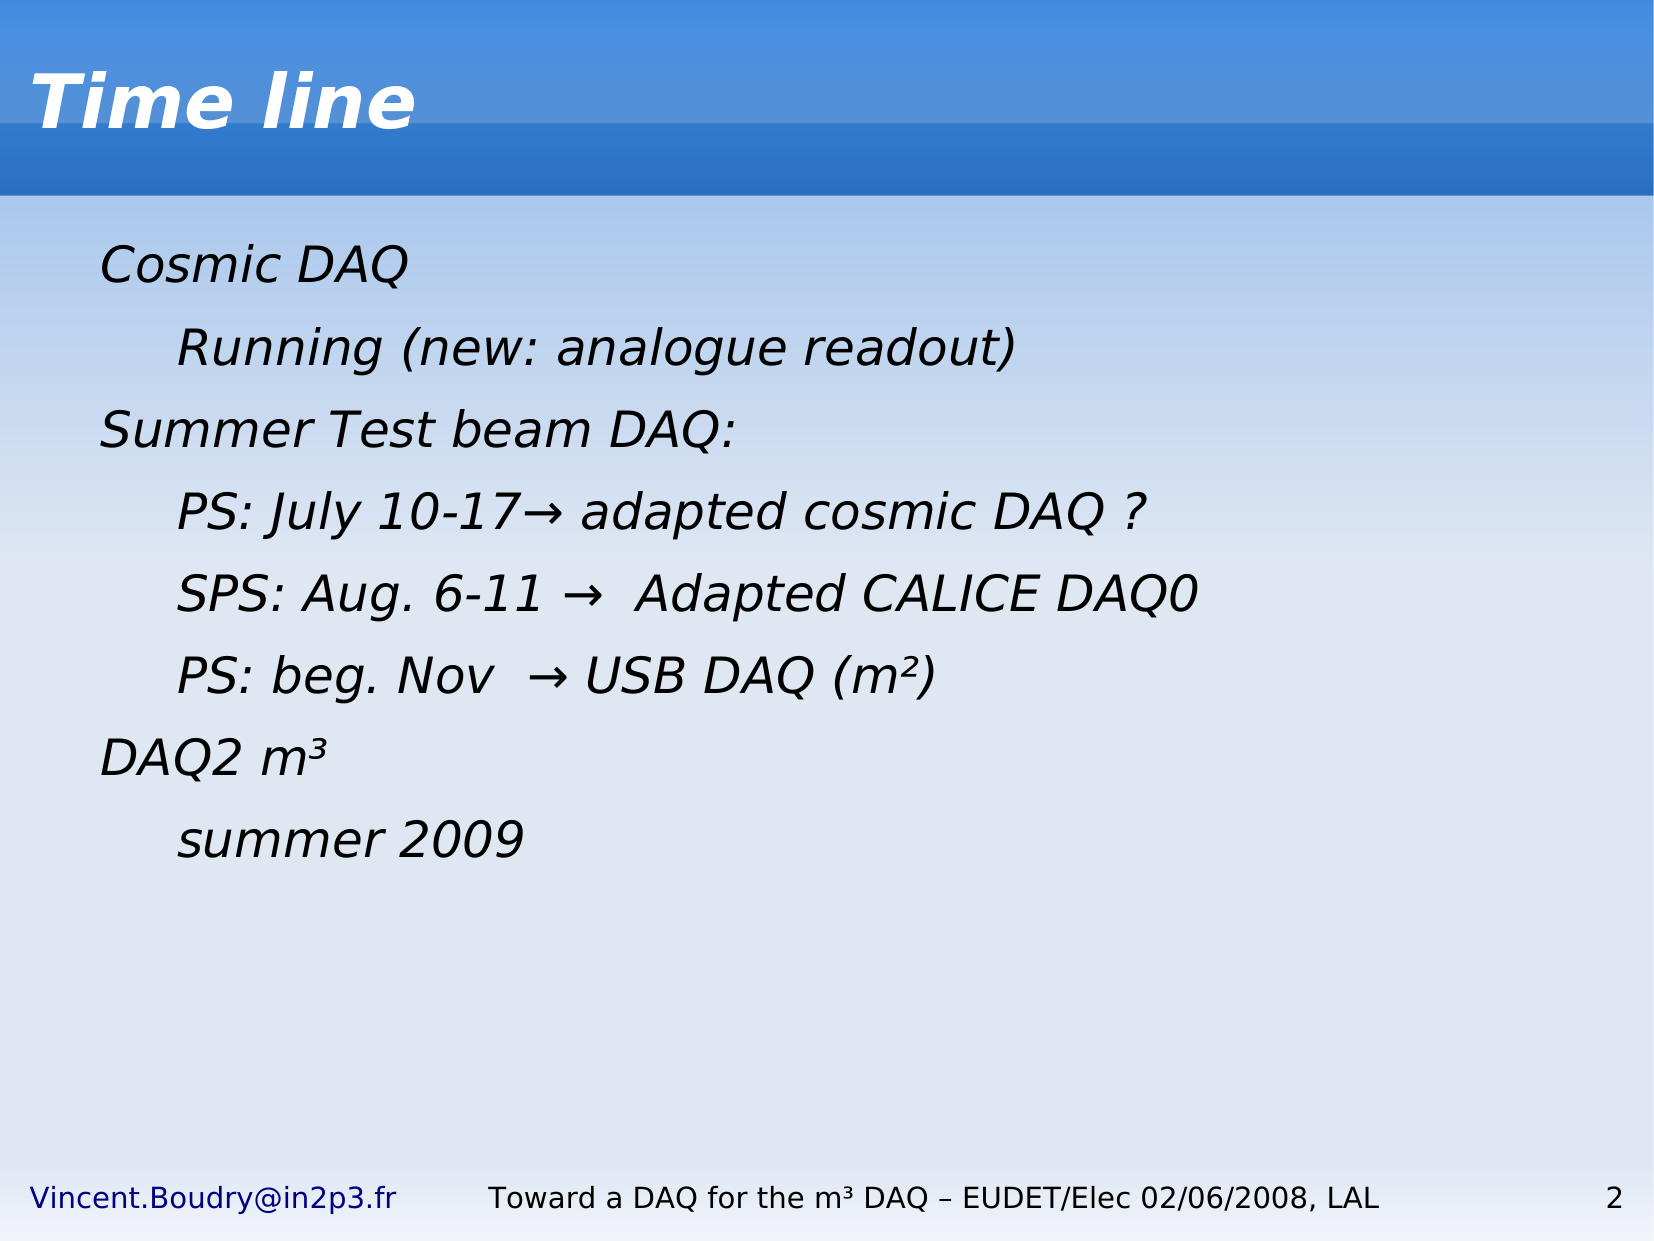

# Time line
Cosmic DAQ
Running (new: analogue readout)
Summer Test beam DAQ:
PS: July 10-17→ adapted cosmic DAQ ?
SPS: Aug. 6-11 → Adapted CALICE DAQ0
PS: beg. Nov → USB DAQ (m²)
DAQ2 m³
summer 2009
Toward a DAQ for the m³ DAQ – EUDET/Elec 02/06/2008, LAL
2